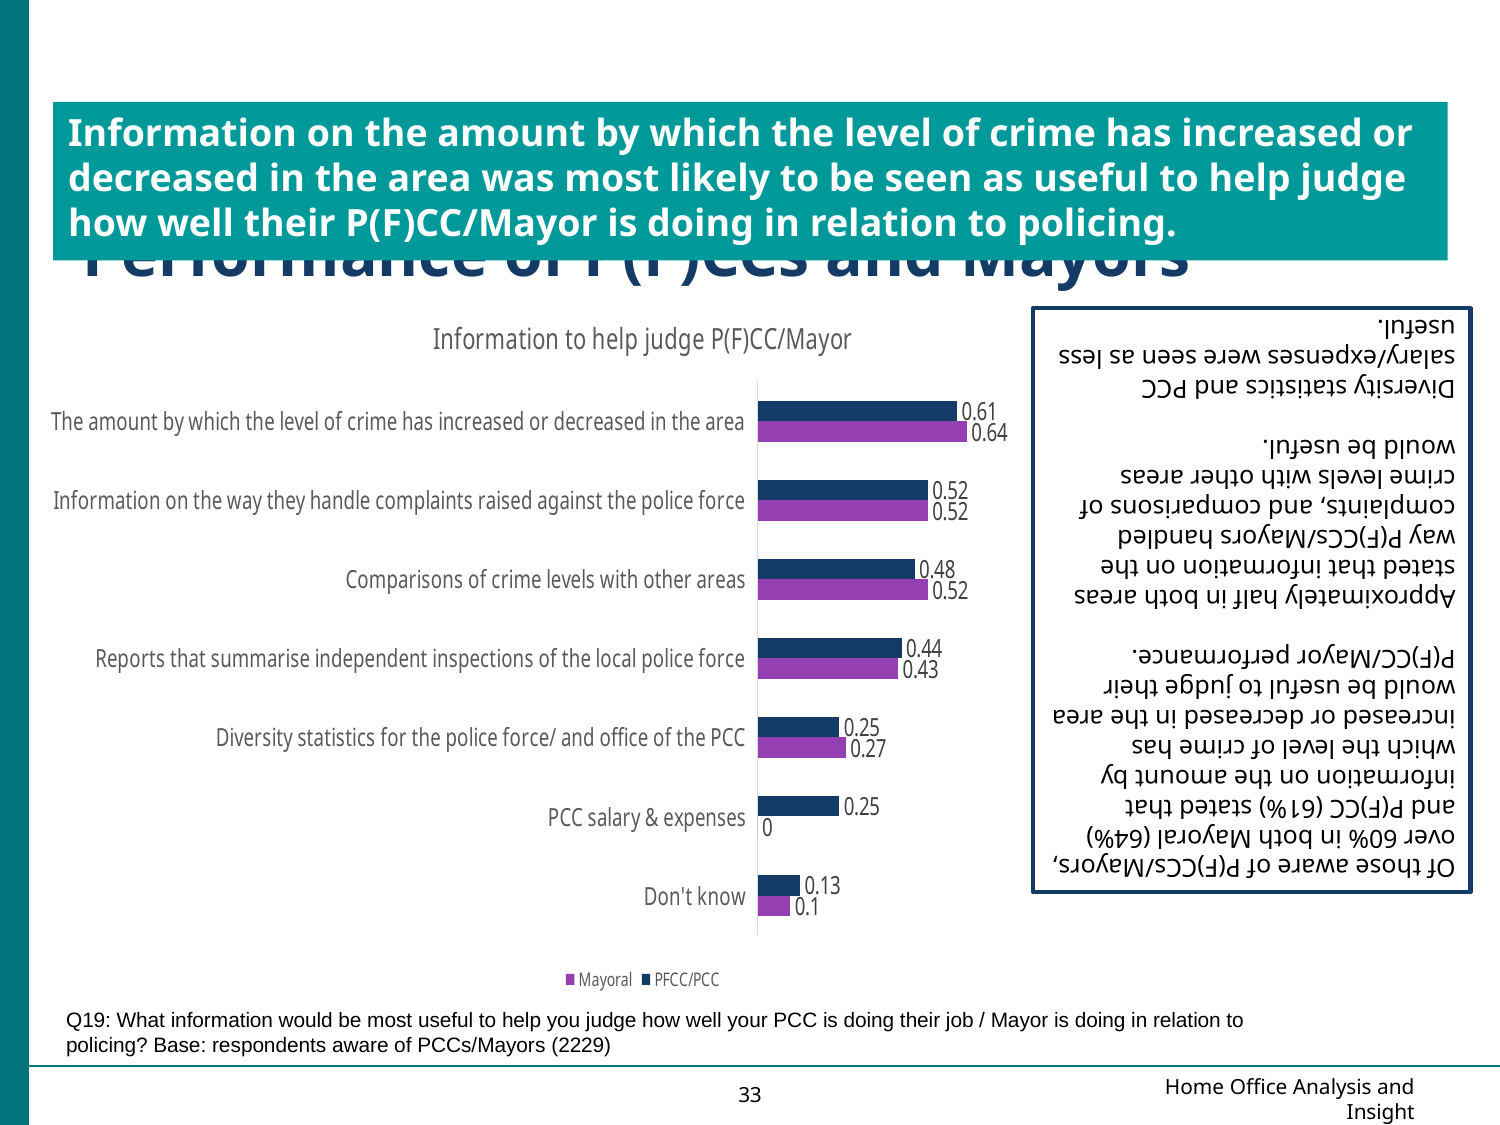

Information on the amount by which the level of crime has increased or decreased in the area was most likely to be seen as useful to help judge how well their P(F)CC/Mayor is doing in relation to policing.
# Performance of P(F)CCs and Mayors
### Chart: Information to help judge P(F)CC/Mayor
| Category | PFCC/PCC | Mayoral |
|---|---|---|
| The amount by which the level of crime has increased or decreased in the area | 0.61 | 0.64 |
| Information on the way they handle complaints raised against the police force | 0.52 | 0.52 |
| Comparisons of crime levels with other areas | 0.48 | 0.52 |
| Reports that summarise independent inspections of the local police force | 0.44 | 0.43 |
| Diversity statistics for the police force/ and office of the PCC | 0.25 | 0.27 |
| PCC salary & expenses | 0.25 | 0.0 |
| Don't know | 0.13 | 0.1 |Of those aware of P(F)CCs/Mayors, over 60% in both Mayoral (64%) and P(F)CC (61%) stated that information on the amount by which the level of crime has increased or decreased in the area would be useful to judge their P(F)CC/Mayor performance.
Approximately half in both areas stated that information on the way P(F)CCs/Mayors handled complaints, and comparisons of crime levels with other areas would be useful.
Diversity statistics and PCC salary/expenses were seen as less useful.
Q19: What information would be most useful to help you judge how well your PCC is doing their job / Mayor is doing in relation to policing? Base: respondents aware of PCCs/Mayors (2229)